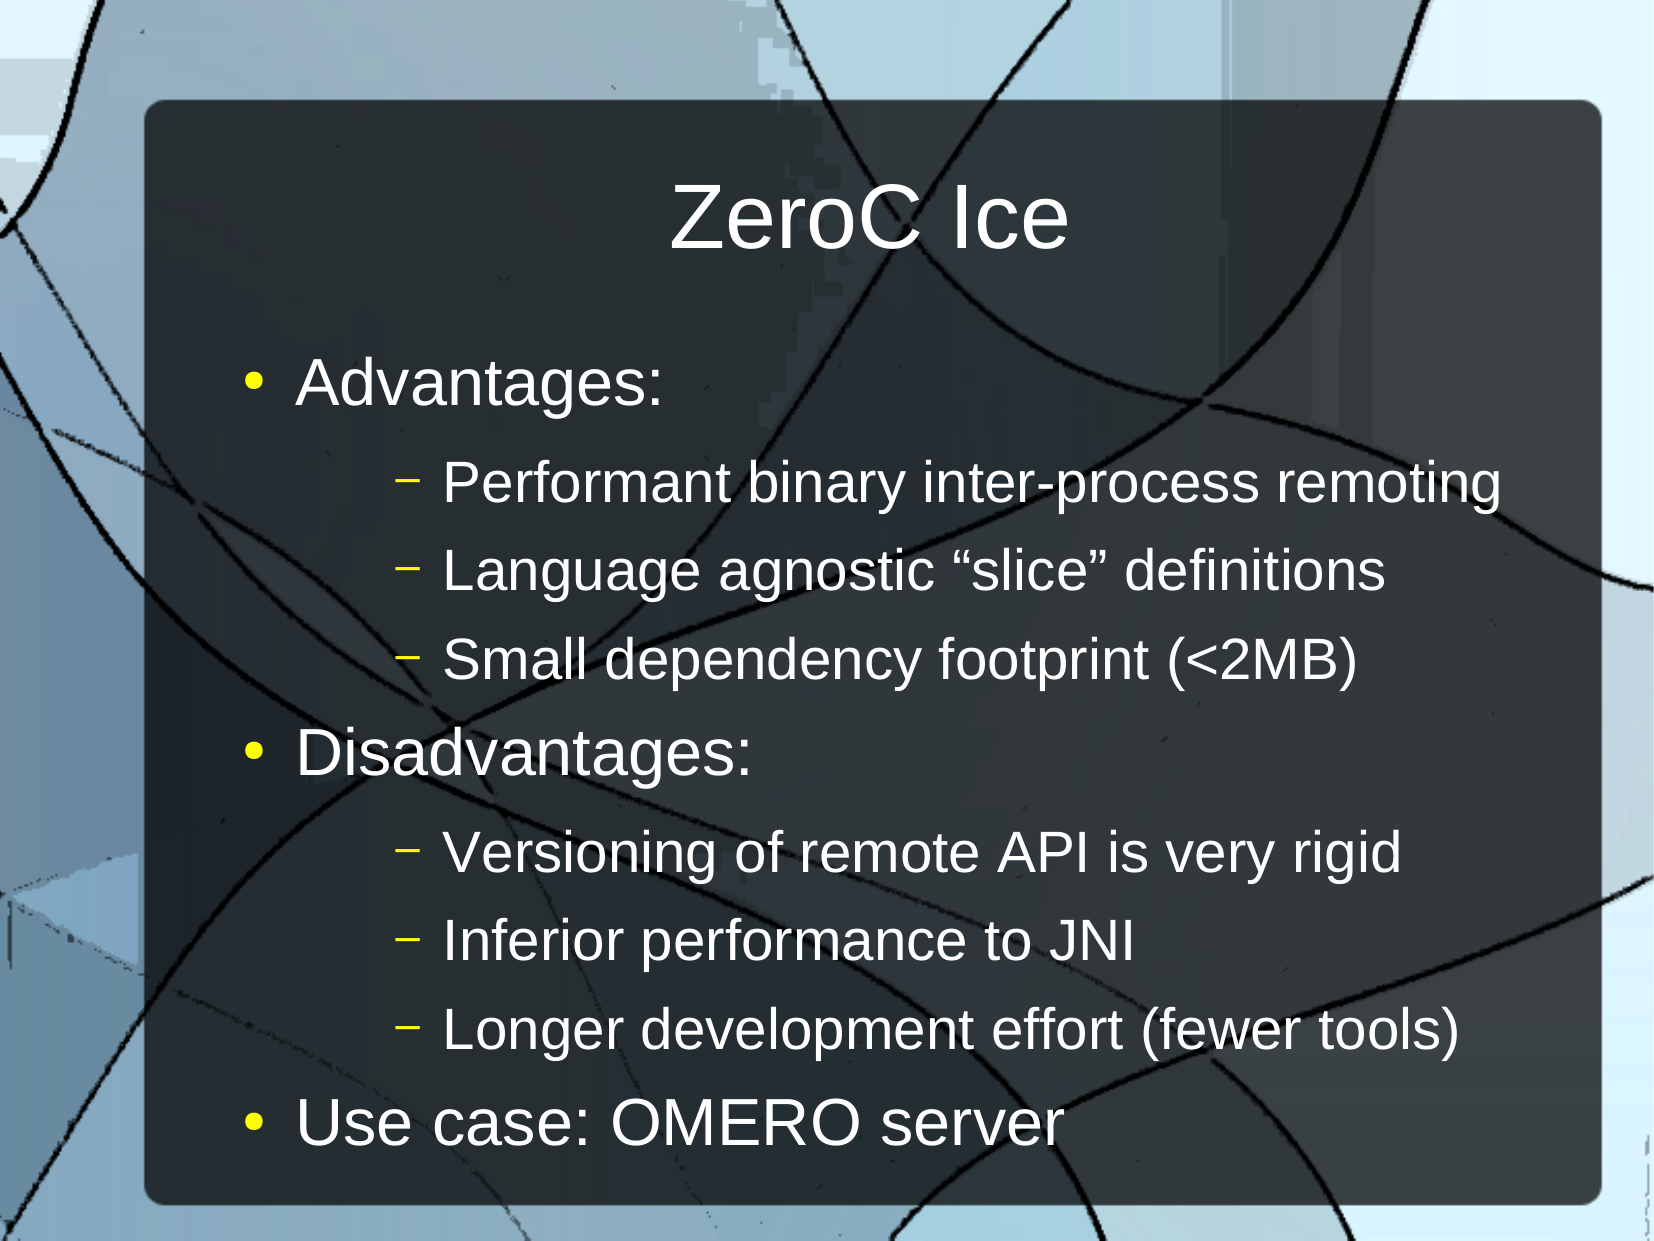

# ZeroC Ice
Advantages:
Performant binary inter-process remoting
Language agnostic “slice” definitions
Small dependency footprint (<2MB)
Disadvantages:
Versioning of remote API is very rigid
Inferior performance to JNI
Longer development effort (fewer tools)
Use case: OMERO server